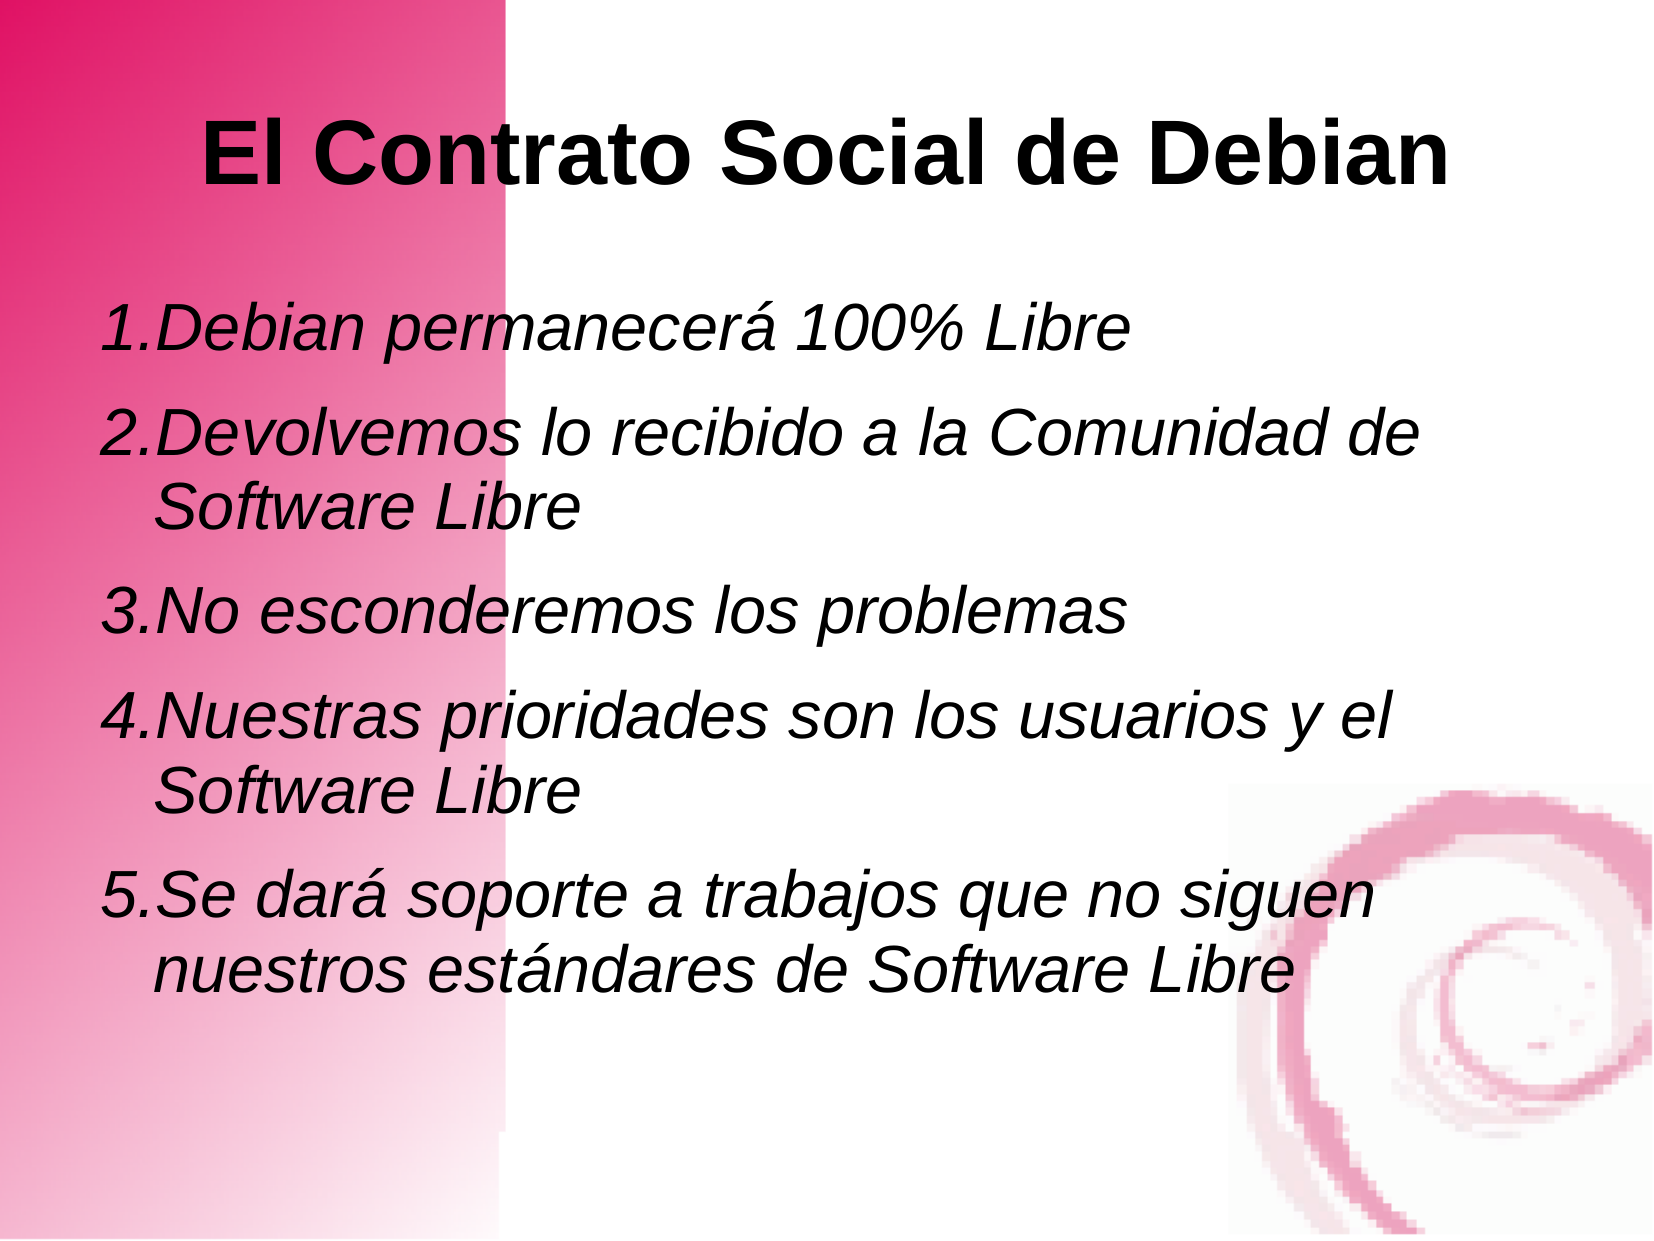

# El Contrato Social de Debian
Debian permanecerá 100% Libre
Devolvemos lo recibido a la Comunidad de Software Libre
No esconderemos los problemas
Nuestras prioridades son los usuarios y el Software Libre
Se dará soporte a trabajos que no siguen nuestros estándares de Software Libre